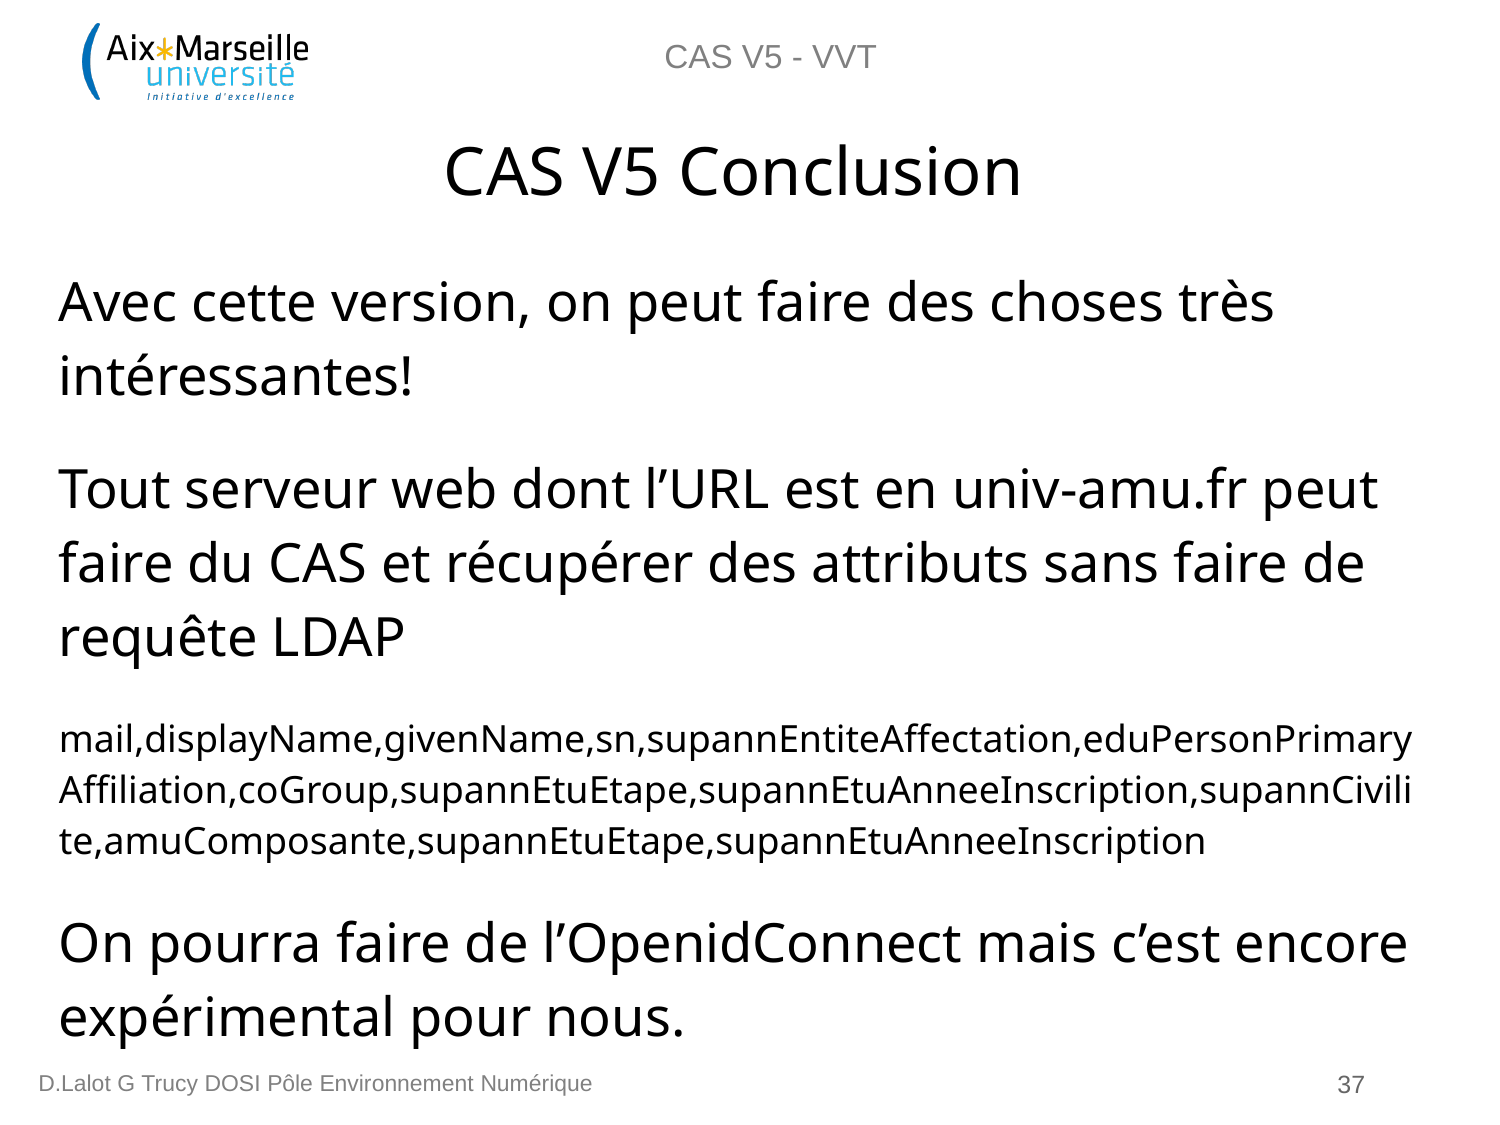

# CAS V5 Conclusion
Avec cette version, on peut faire des choses très intéressantes!
Tout serveur web dont l’URL est en univ-amu.fr peut faire du CAS et récupérer des attributs sans faire de requête LDAP
mail,displayName,givenName,sn,supannEntiteAffectation,eduPersonPrimaryAffiliation,coGroup,supannEtuEtape,supannEtuAnneeInscription,supannCivilite,amuComposante,supannEtuEtape,supannEtuAnneeInscription
On pourra faire de l’OpenidConnect mais c’est encore expérimental pour nous.